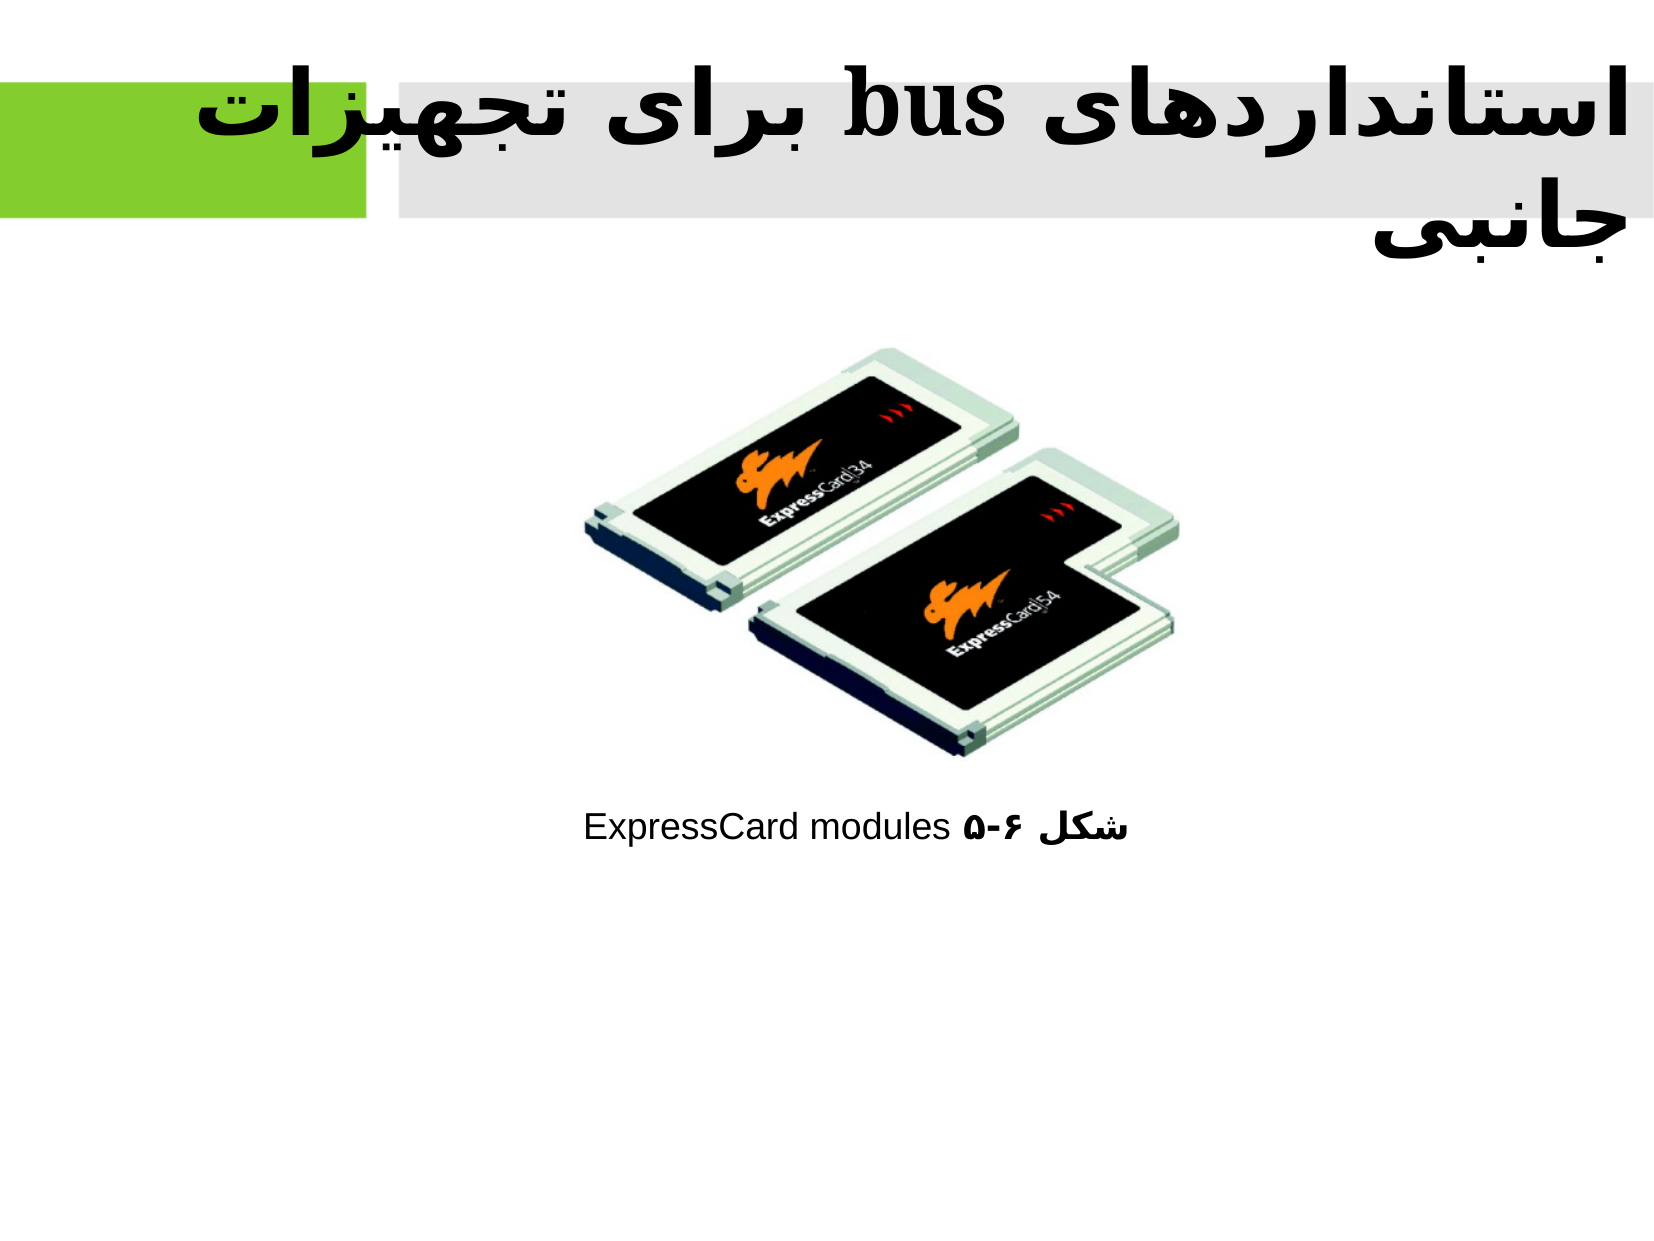

# استانداردهای bus برای تجهیزات جانبی
شکل ۶-۵ ExpressCard modules